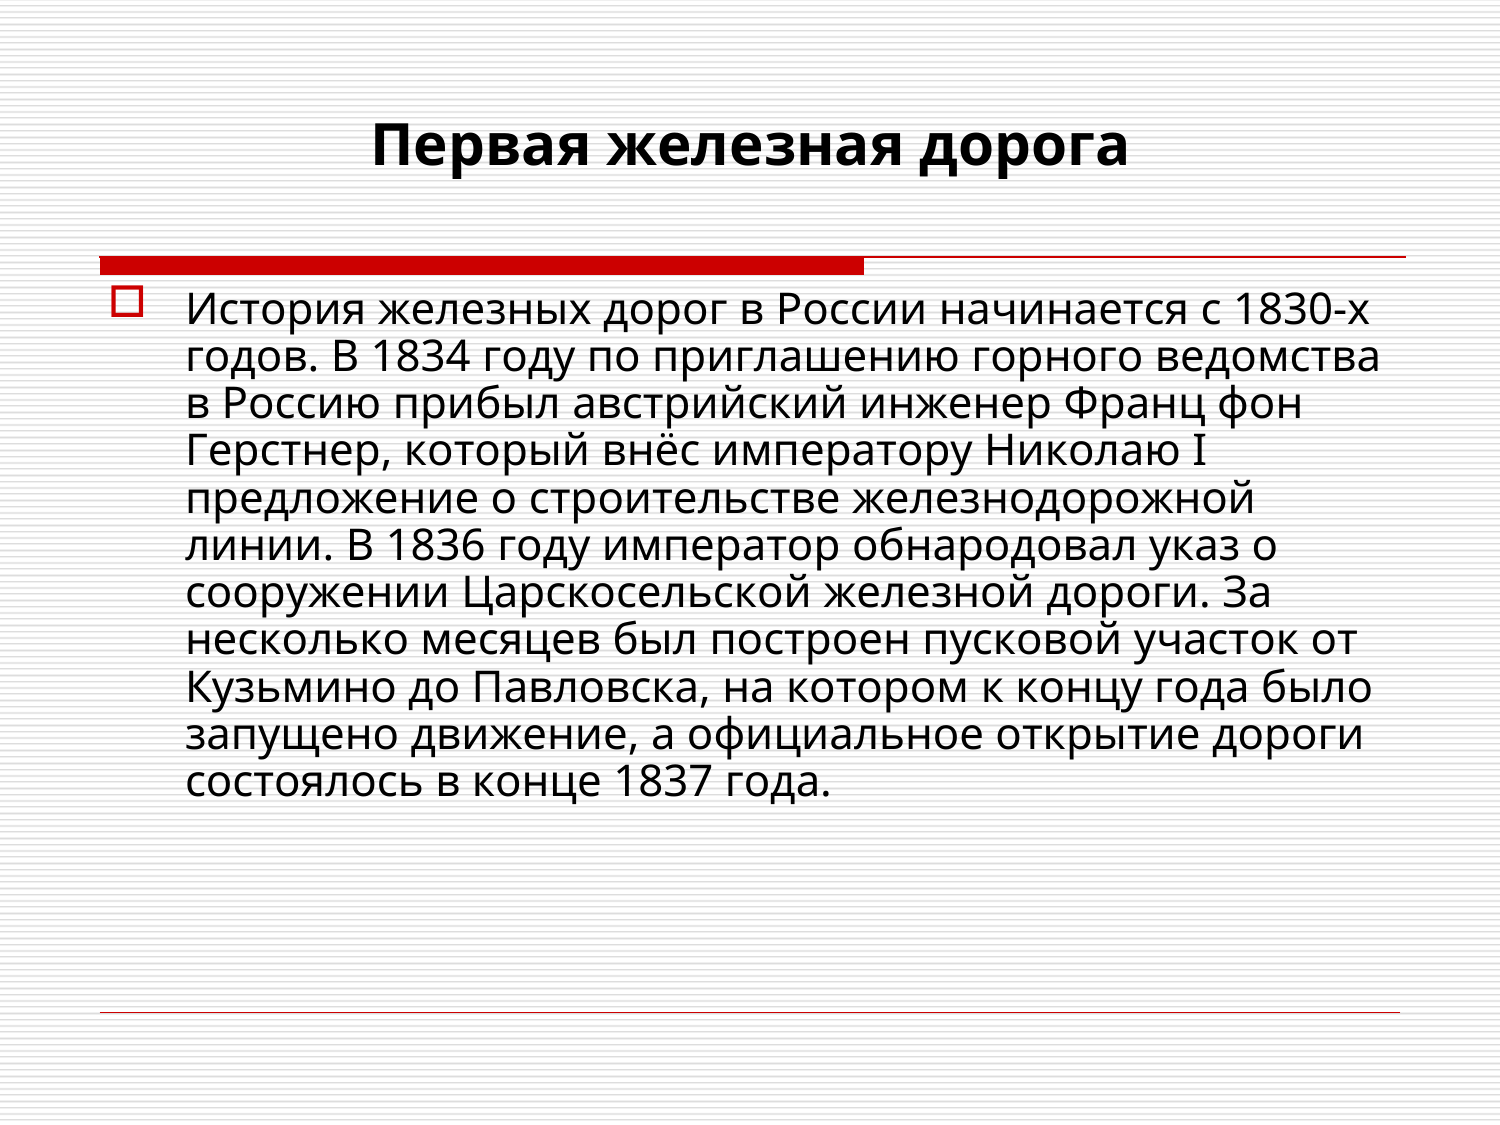

# Первая железная дорога
История железных дорог в России начинается с 1830-х годов. В 1834 году по приглашению горного ведомства в Россию прибыл австрийский инженер Франц фон Герстнер, который внёс императору Николаю I предложение о строительстве железнодорожной линии. В 1836 году император обнародовал указ о сооружении Царскосельской железной дороги. За несколько месяцев был построен пусковой участок от Кузьмино до Павловска, на котором к концу года было запущено движение, а официальное открытие дороги состоялось в конце 1837 года.